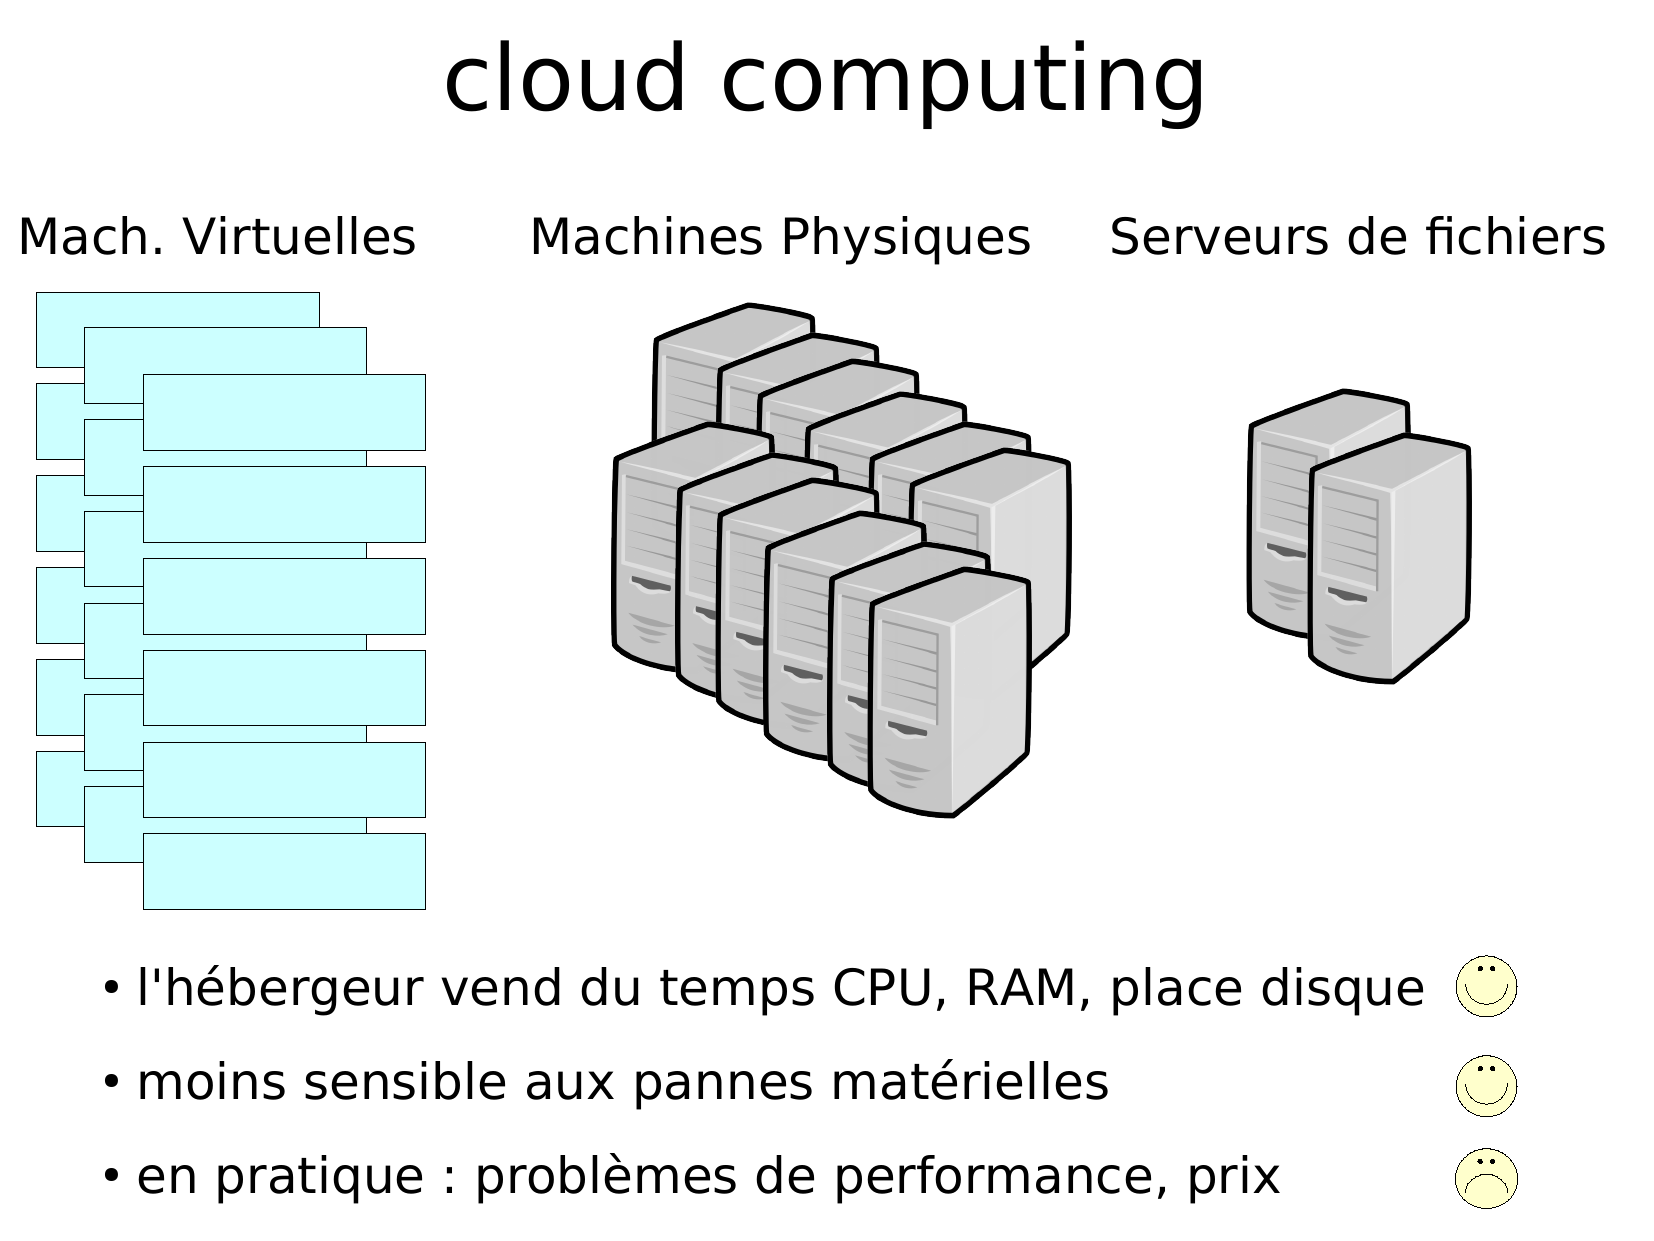

# cloud computing
Mach. Virtuelles
Machines Physiques
Serveurs de fichiers
 l'hébergeur vend du temps CPU, RAM, place disque
 moins sensible aux pannes matérielles
 en pratique : problèmes de performance, prix